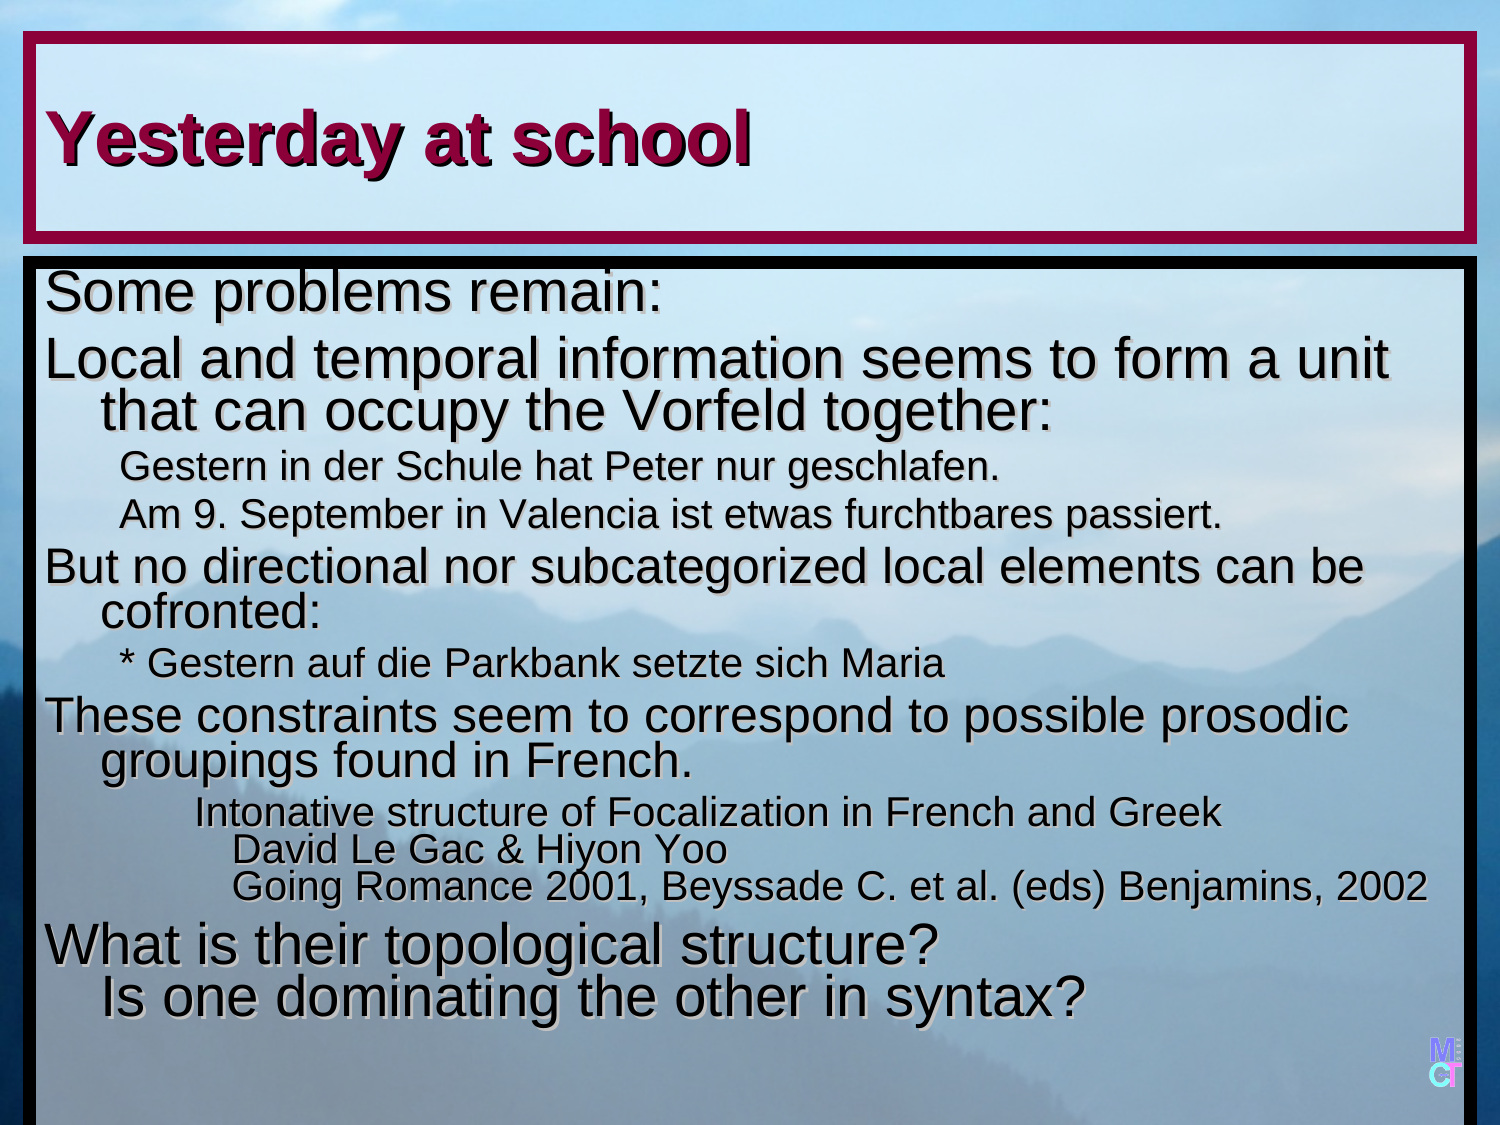

# Yesterday at school
Some problems remain:
Local and temporal information seems to form a unit that can occupy the Vorfeld together:
Gestern in der Schule hat Peter nur geschlafen.
Am 9. September in Valencia ist etwas furchtbares passiert.
But no directional nor subcategorized local elements can be cofronted:
* Gestern auf die Parkbank setzte sich Maria
These constraints seem to correspond to possible prosodic groupings found in French.
Intonative structure of Focalization in French and Greek
David Le Gac & Hiyon Yoo
Going Romance 2001, Beyssade C. et al. (eds) Benjamins, 2002
What is their topological structure?
Is one dominating the other in syntax?